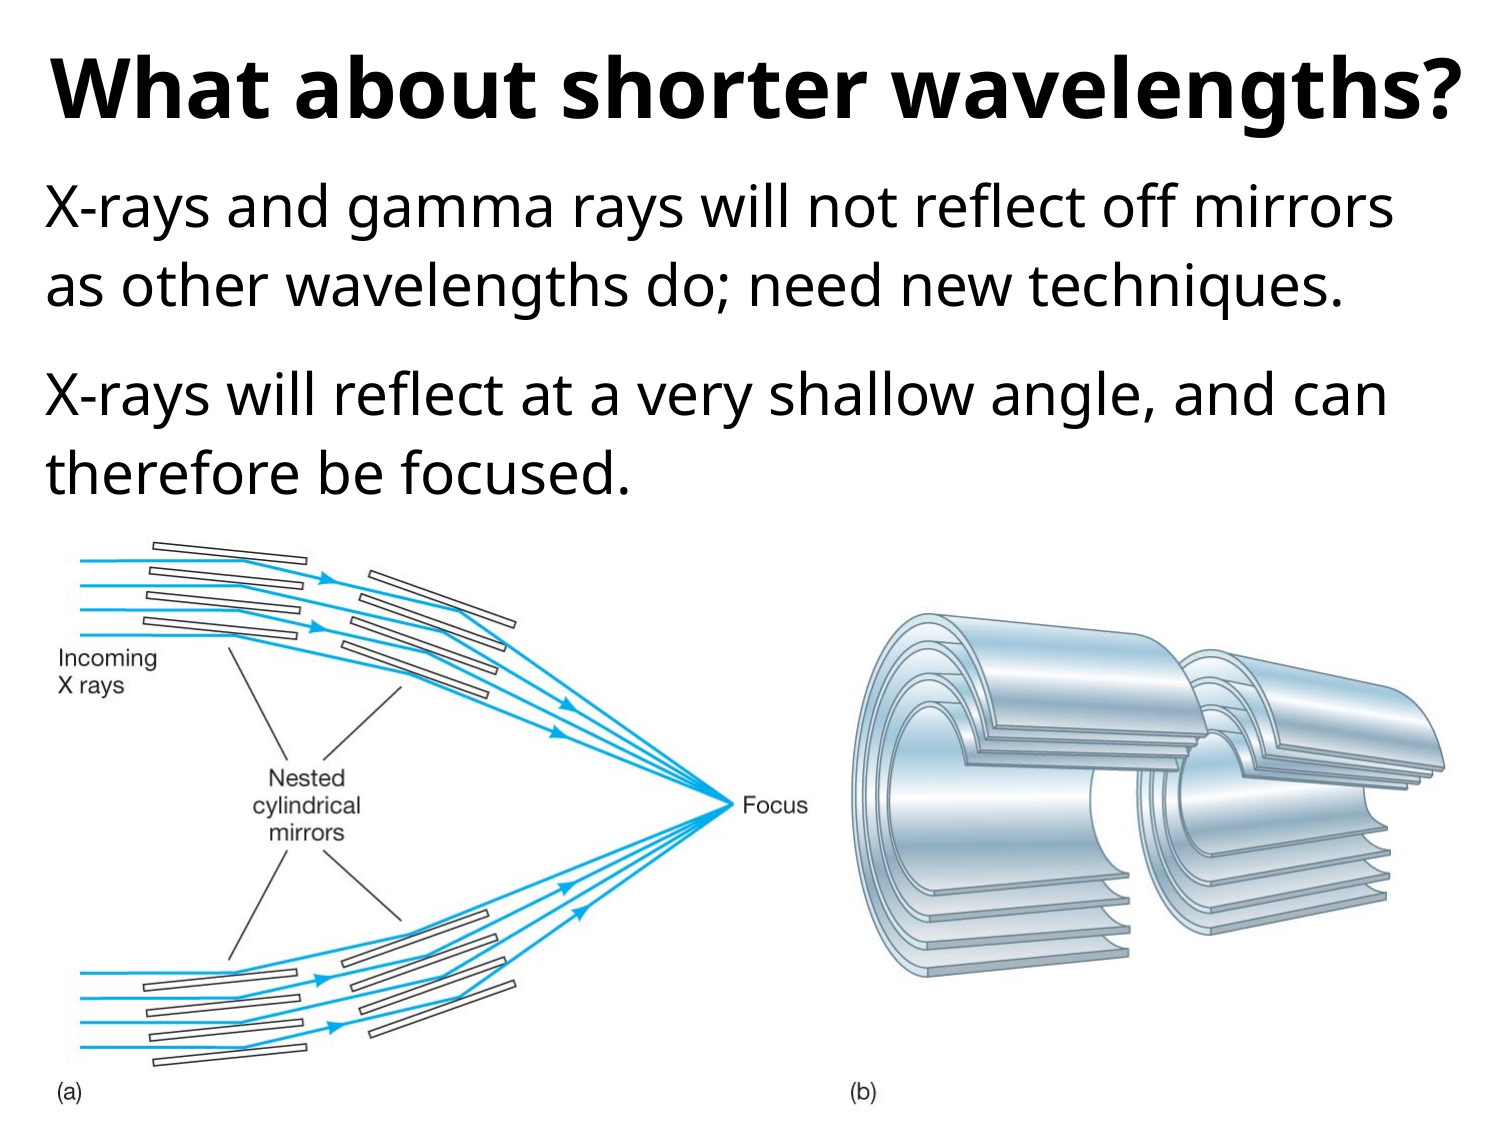

# What about shorter wavelengths?
X-rays and gamma rays will not reflect off mirrors as other wavelengths do; need new techniques.
X-rays will reflect at a very shallow angle, and can therefore be focused.